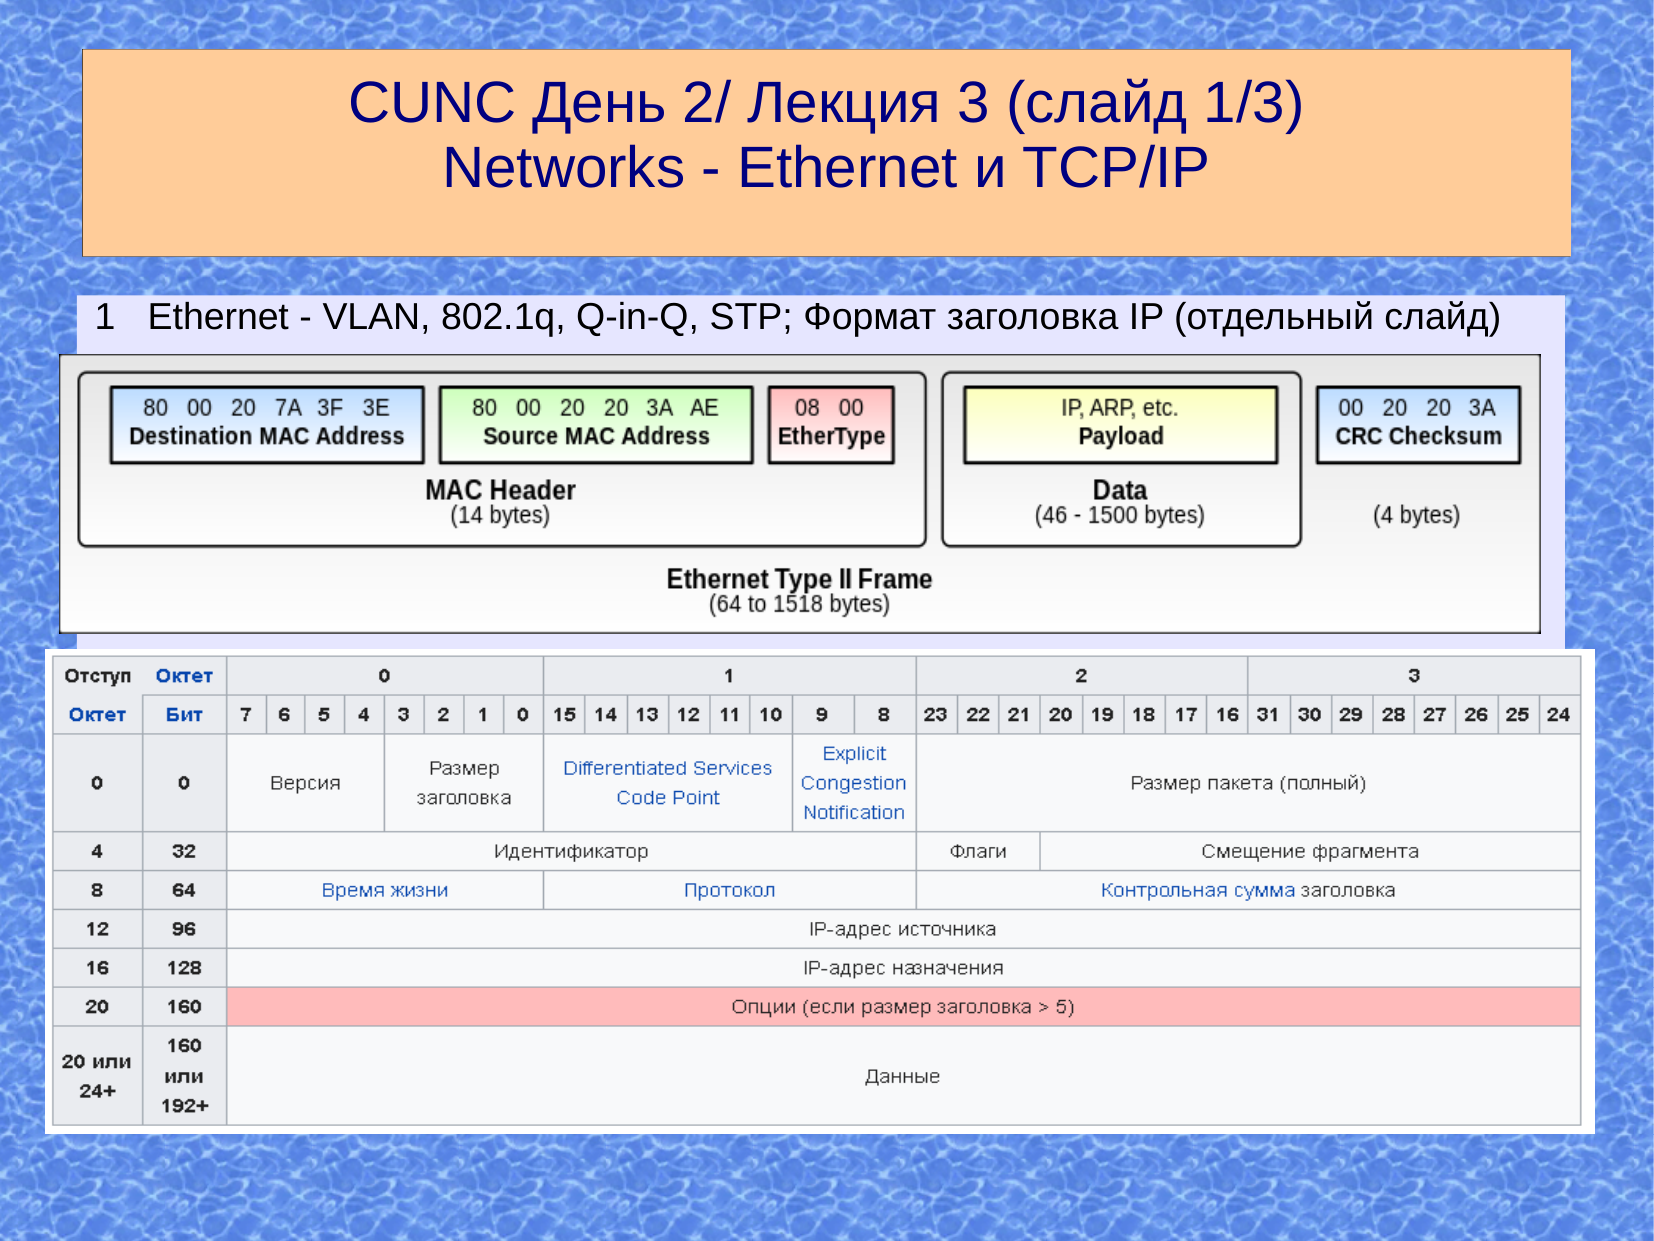

# CUNC День 2/ Лекция 3 (слайд 1/3) Networks - Ethernet и TCP/IP
Ethernet - VLAN, 802.1q, Q-in-Q, STP; Формат заголовка IP (отдельный слайд)